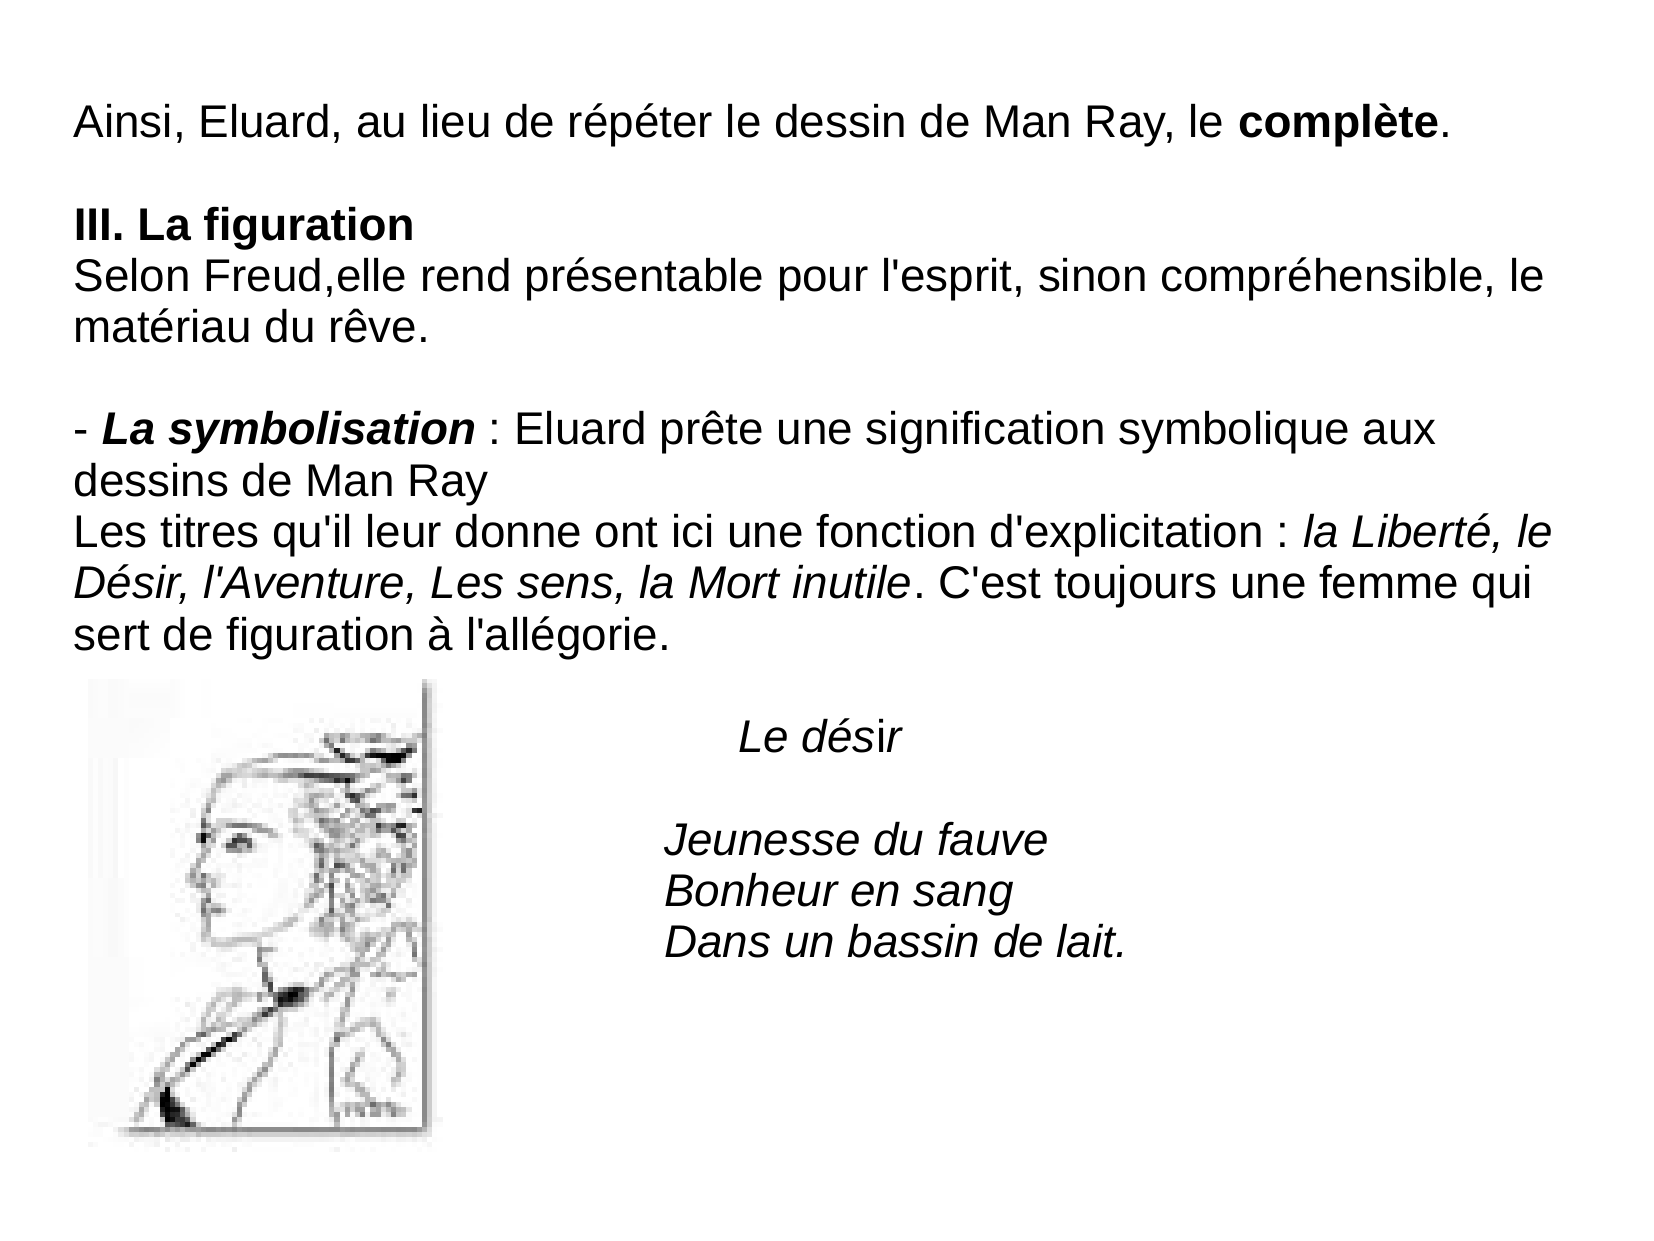

Ainsi, Eluard, au lieu de répéter le dessin de Man Ray, le complète.
III. La figuration
Selon Freud,elle rend présentable pour l'esprit, sinon compréhensible, le matériau du rêve.
- La symbolisation : Eluard prête une signification symbolique aux dessins de Man Ray
Les titres qu'il leur donne ont ici une fonction d'explicitation : la Liberté, le Désir, l'Aventure, Les sens, la Mort inutile. C'est toujours une femme qui sert de figuration à l'allégorie.
									Le désir
								Jeunesse du fauve
								Bonheur en sang
								Dans un bassin de lait.